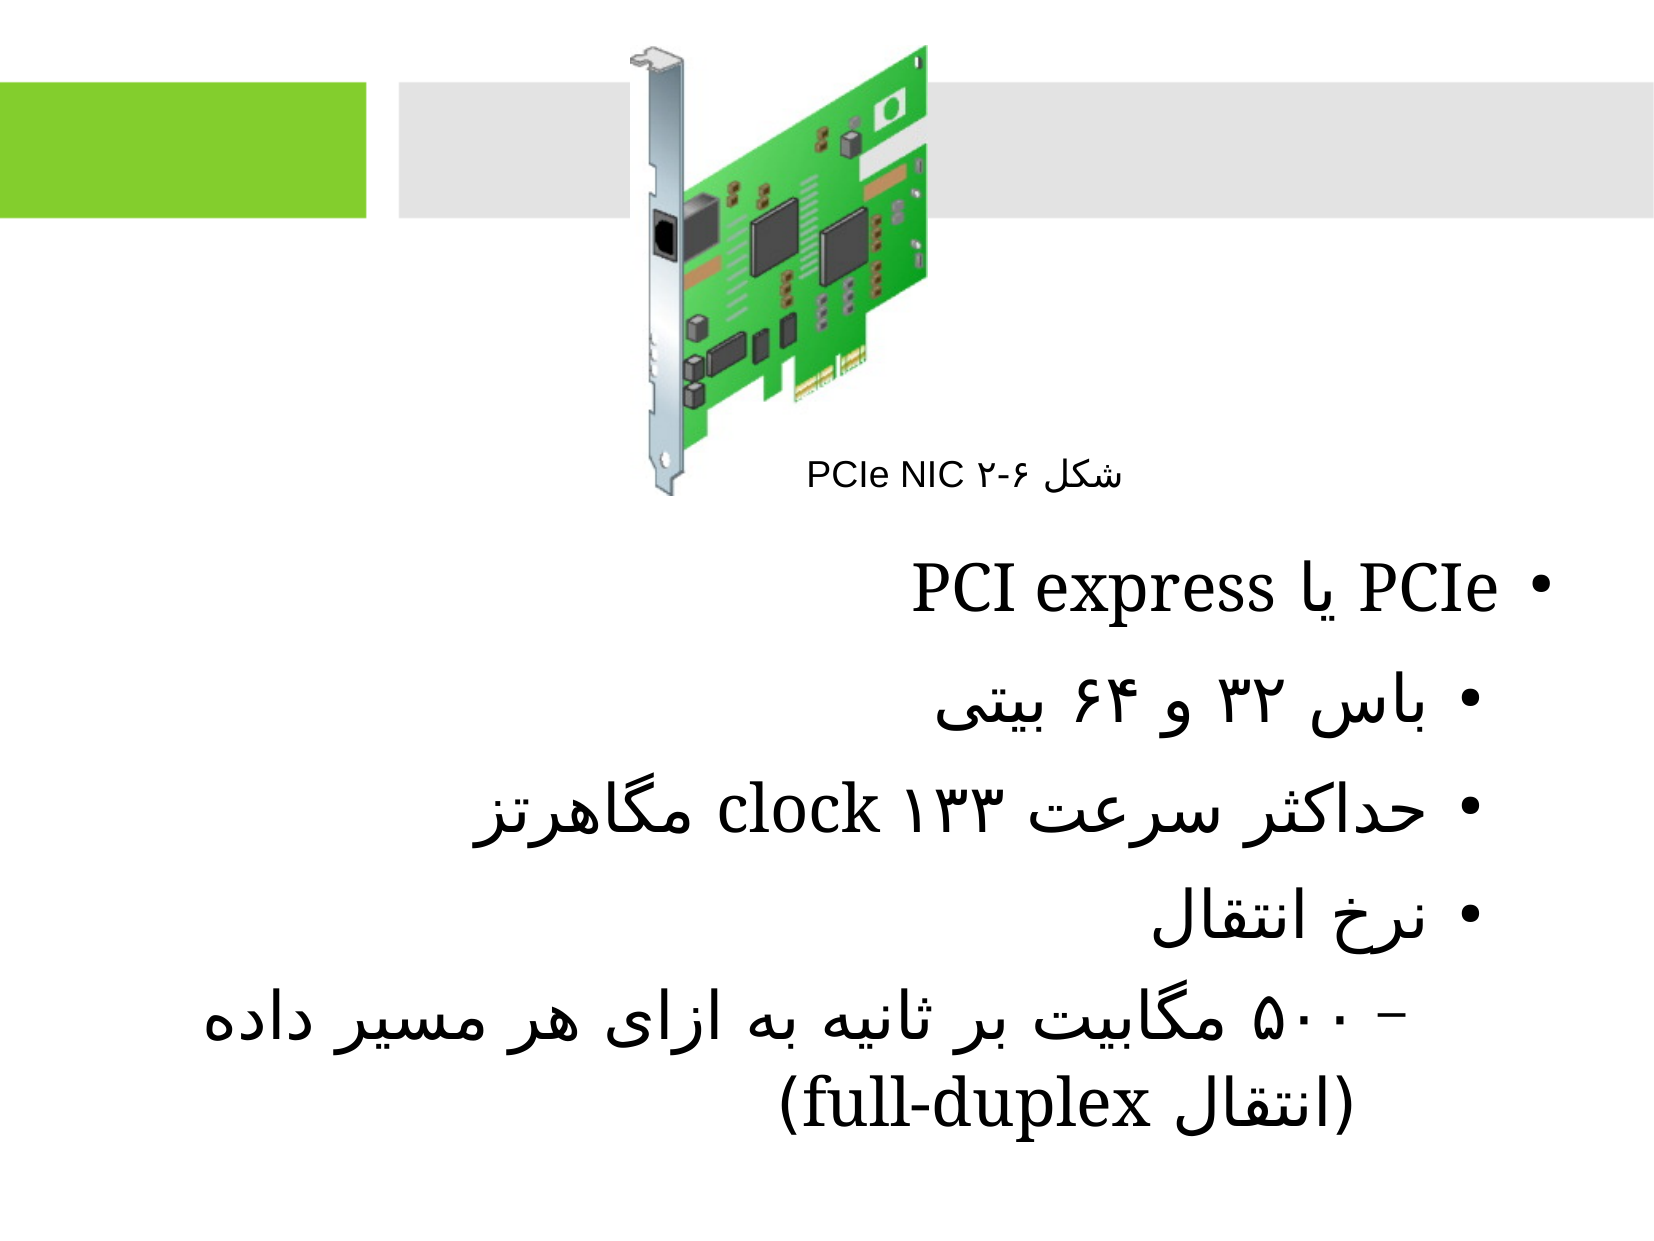

شکل ۶-۲ PCIe NIC
# PCIe یا PCI express
باس ۳۲ و ۶۴ بیتی
حداکثر سرعت clock ۱۳۳ مگاهرتز
نرخ انتقال
۵۰۰ مگابیت بر ثانیه به ازای هر مسیر داده (انتقال full-duplex)